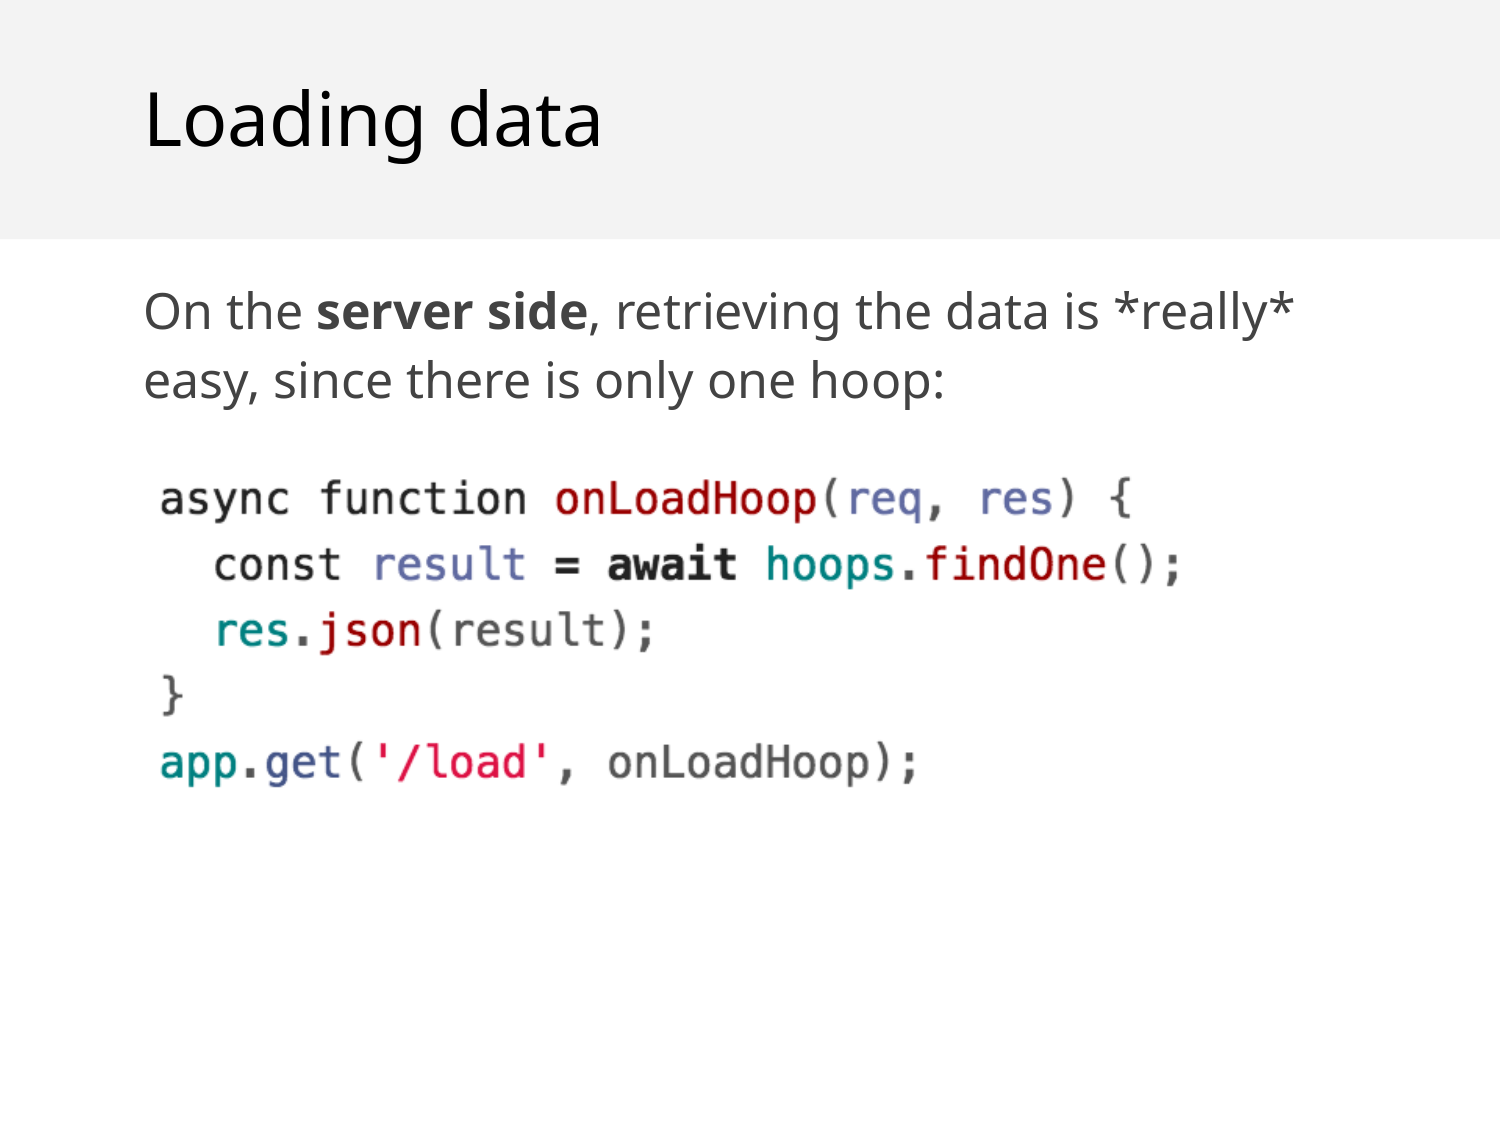

# Loading data
On the server side, retrieving the data is *really* easy, since there is only one hoop: